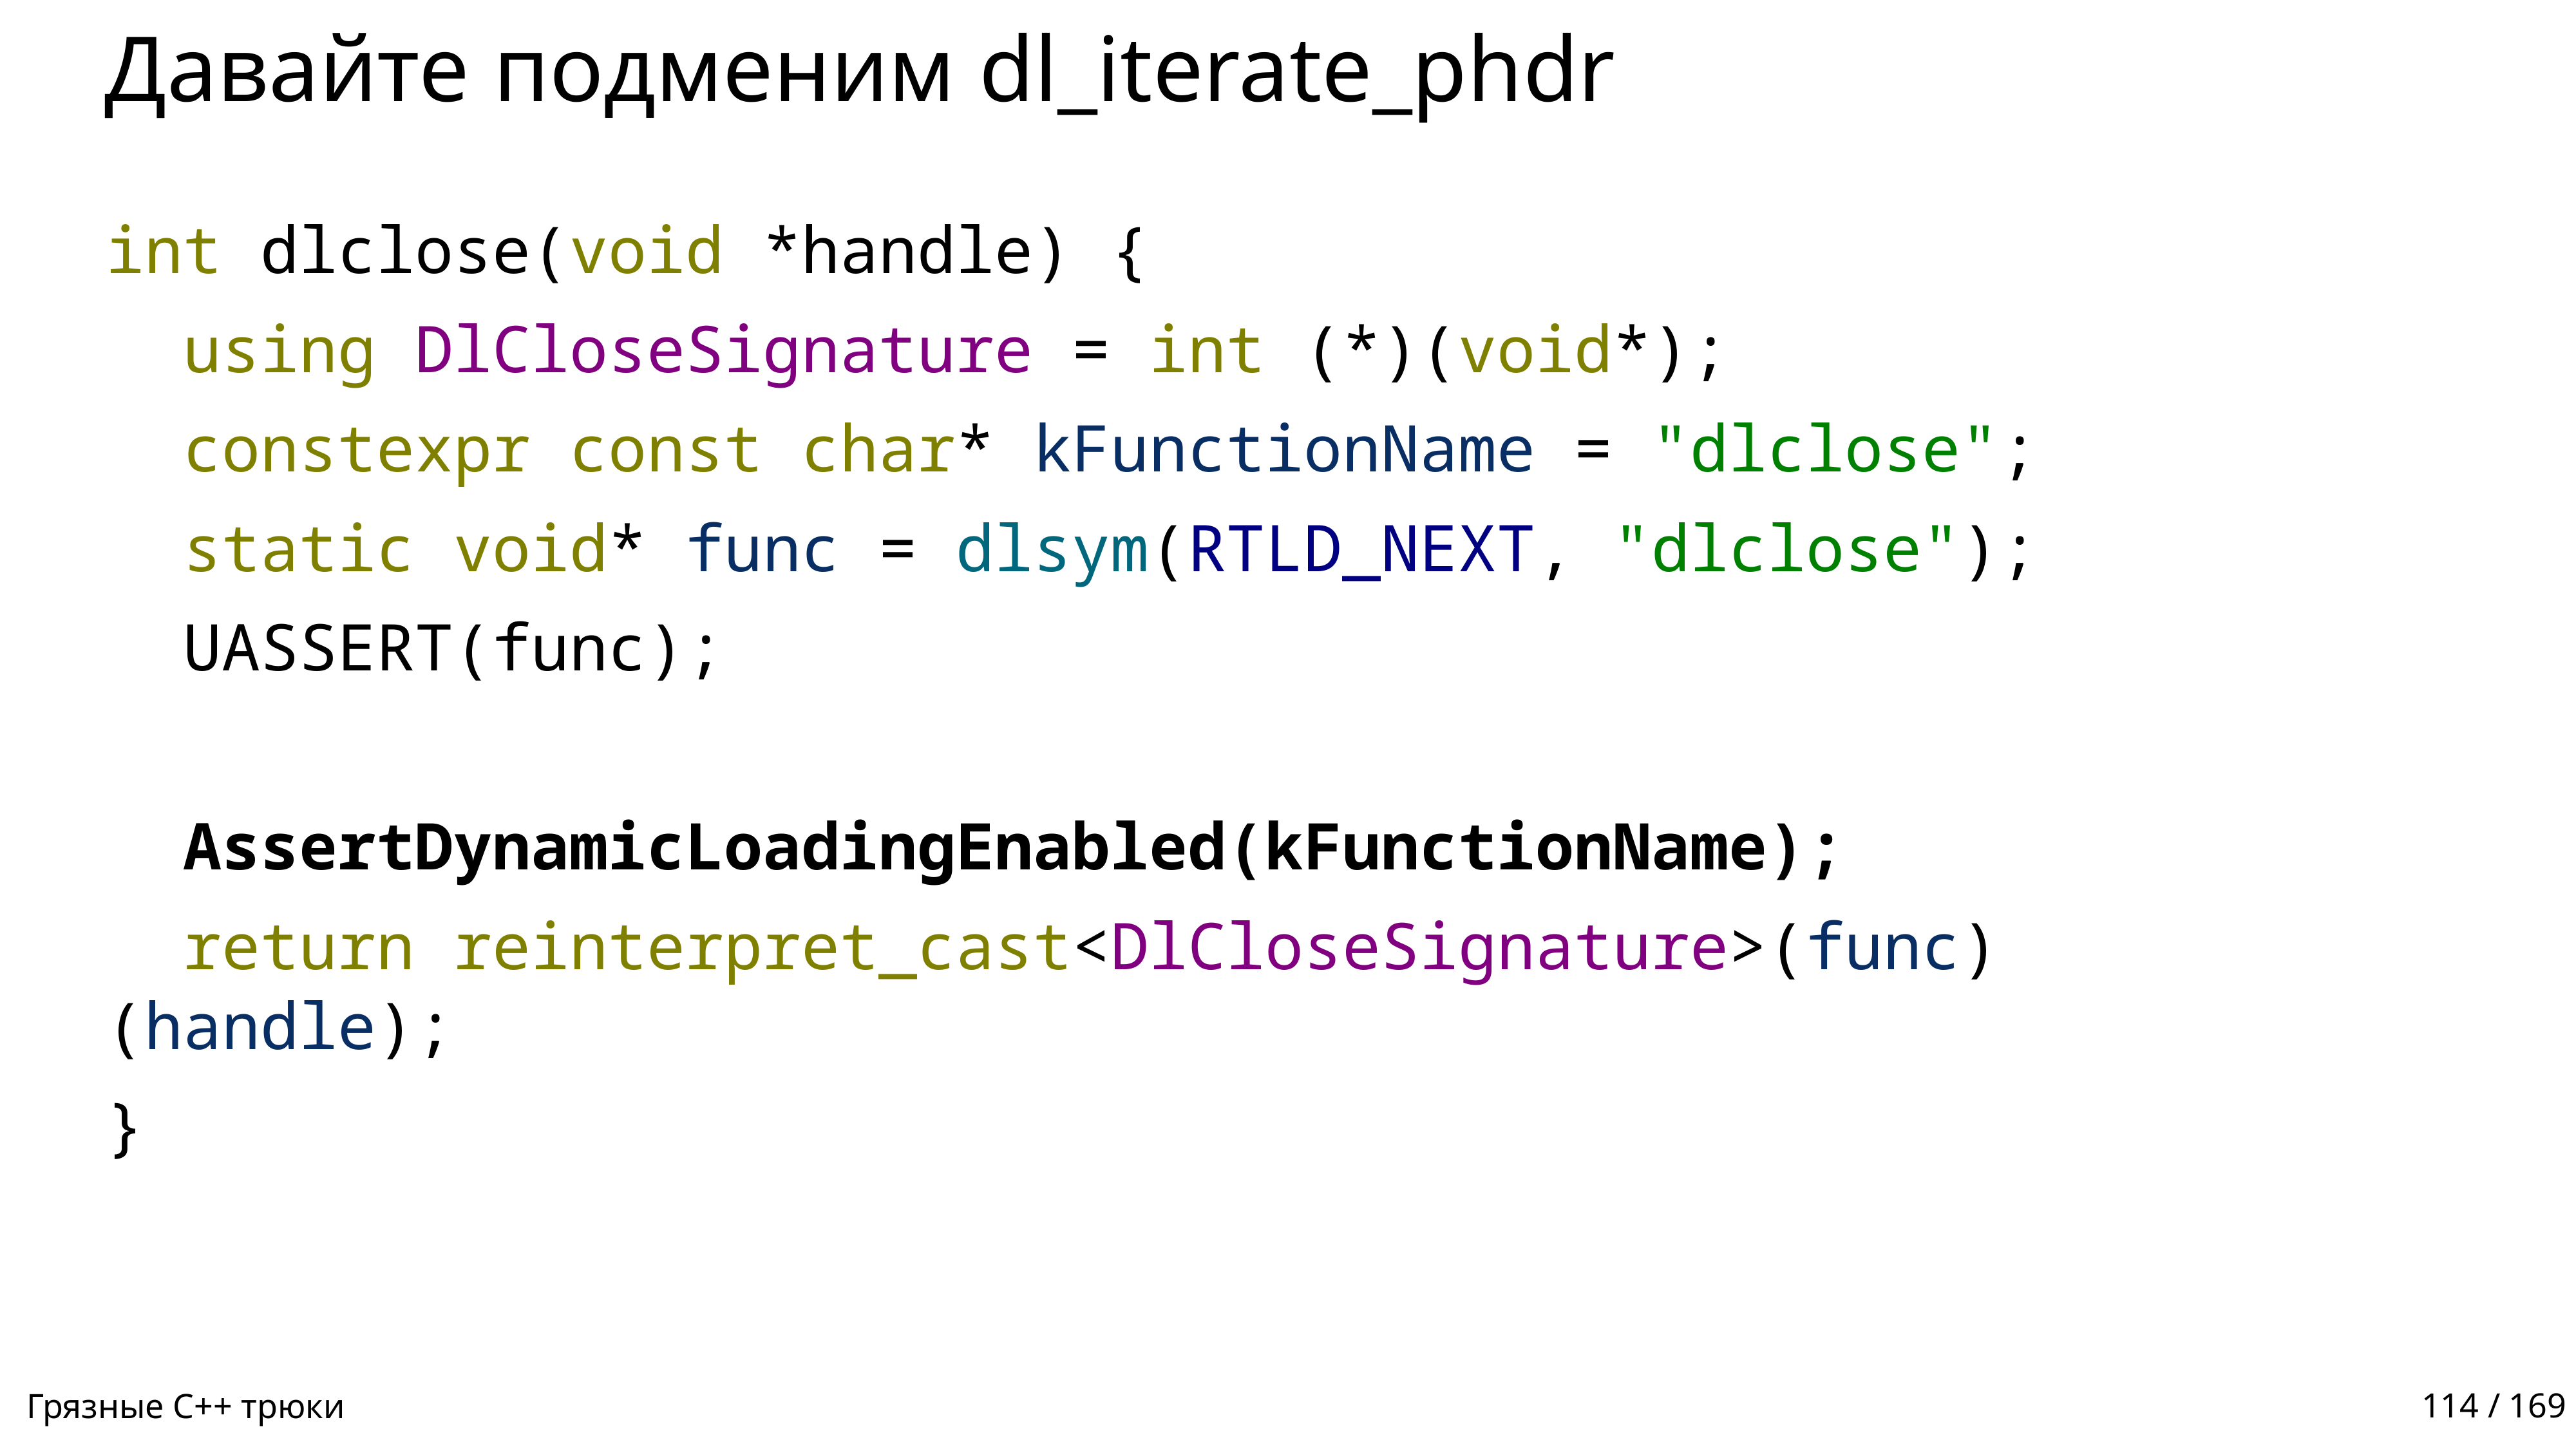

Давайте подменим dl_iterate_phdr
# int dlclose(void *handle) {
 using DlCloseSignature = int (*)(void*);
 constexpr const char* kFunctionName = "dlclose";
 static void* func = dlsym(RTLD_NEXT, "dlclose");
 UASSERT(func);
 AssertDynamicLoadingEnabled(kFunctionName);
 return reinterpret_cast<DlCloseSignature>(func)(handle);
}
Грязные C++ трюки